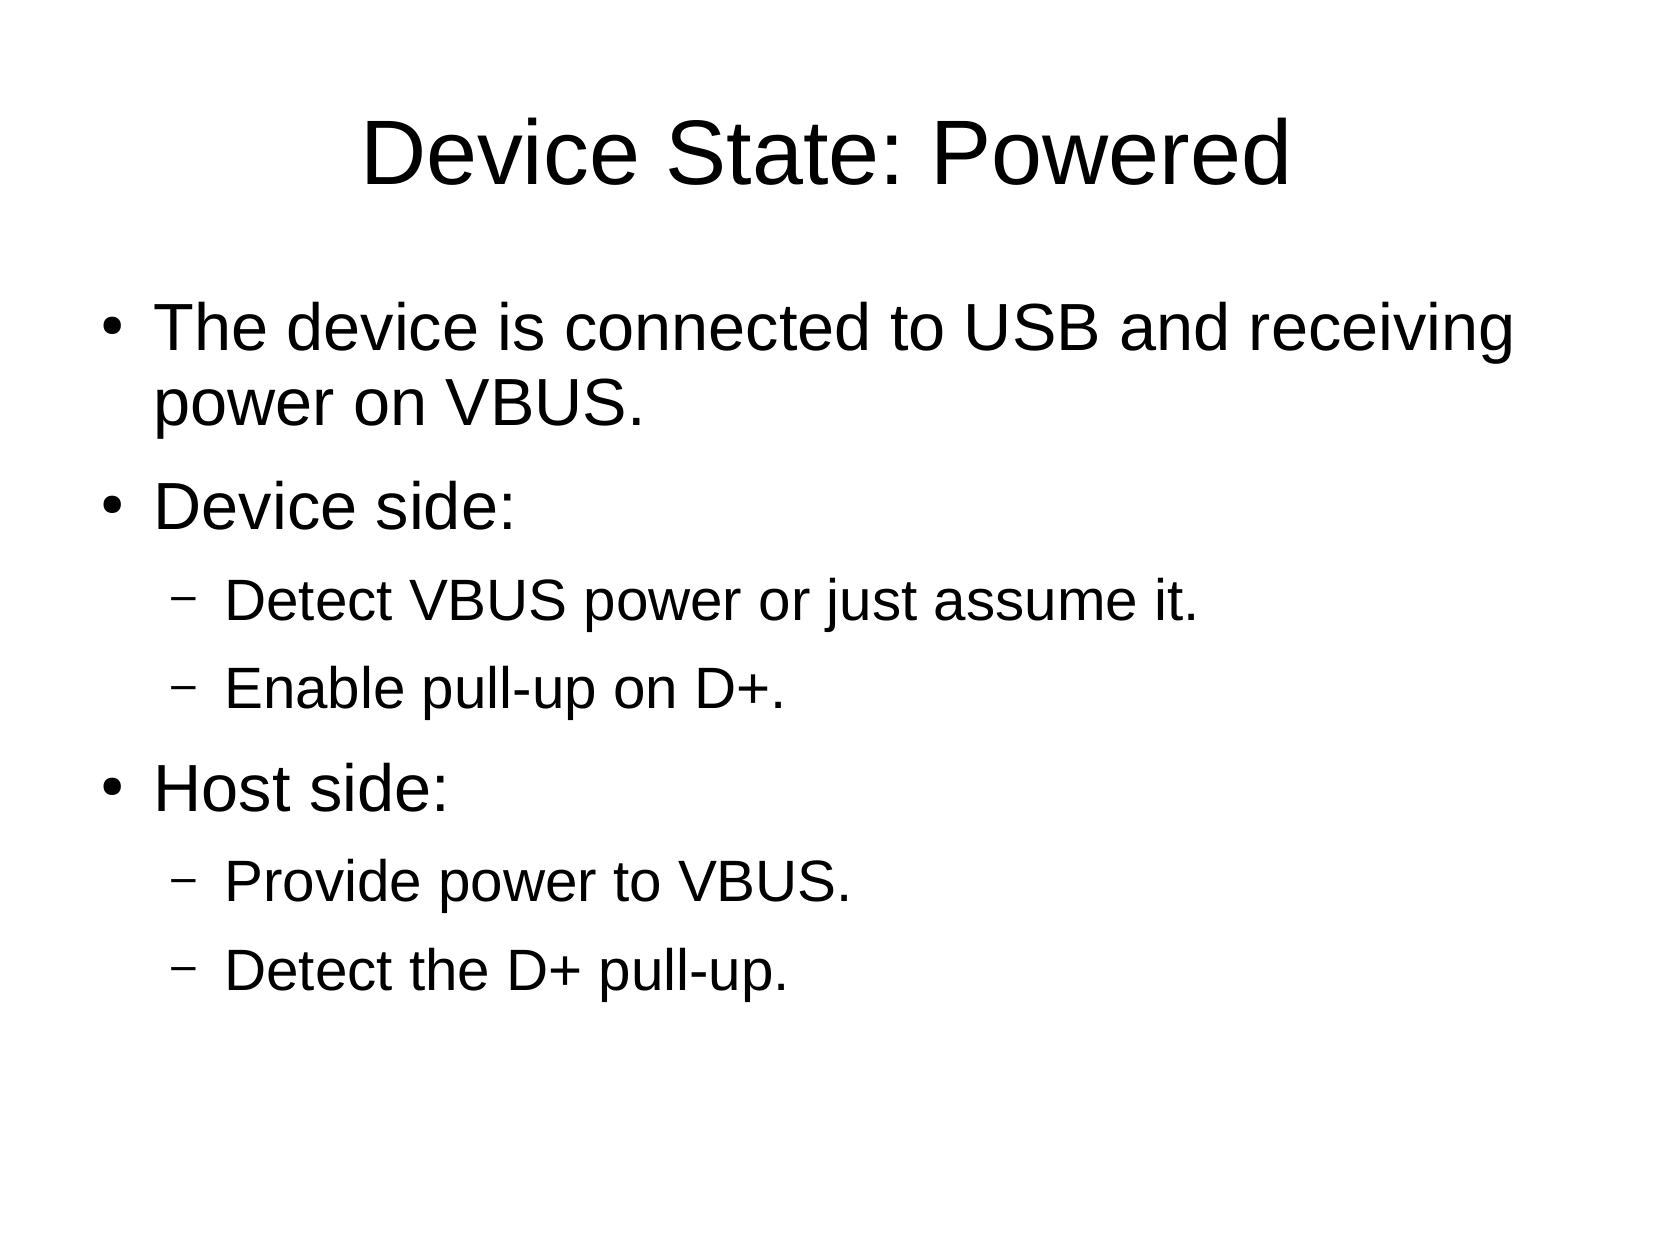

# Device State: Powered
The device is connected to USB and receiving power on VBUS.
Device side:
Detect VBUS power or just assume it.
Enable pull-up on D+.
Host side:
Provide power to VBUS.
Detect the D+ pull-up.